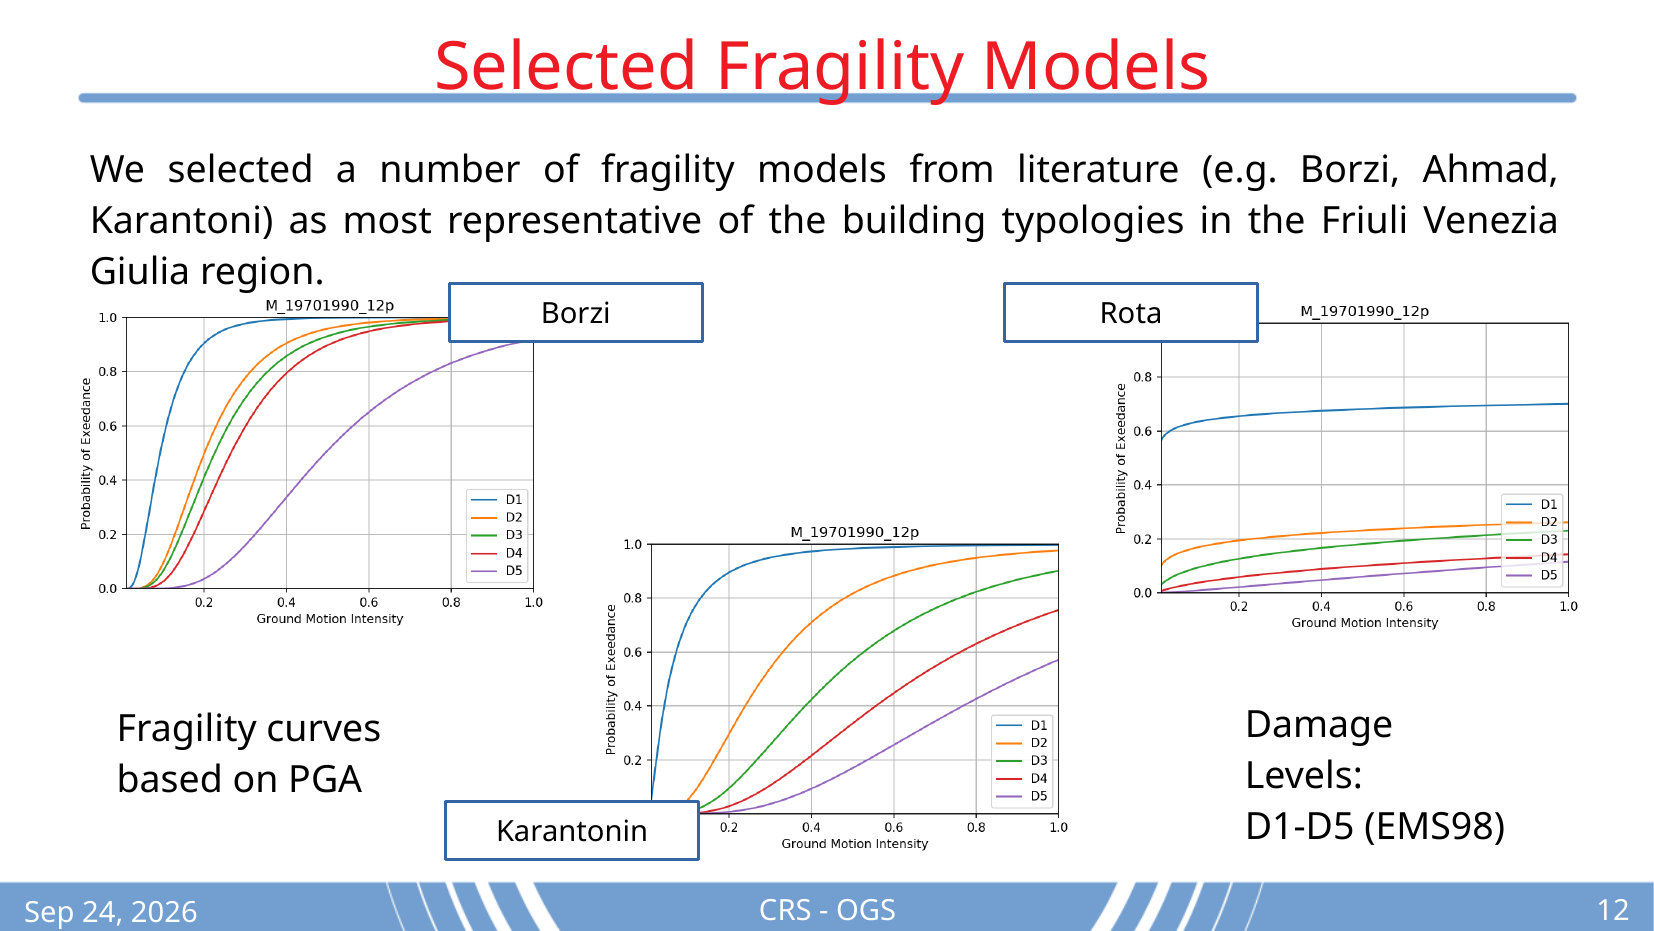

# Selected Fragility Models
We selected a number of fragility models from literature (e.g. Borzi, Ahmad, Karantoni) as most representative of the building typologies in the Friuli Venezia Giulia region.
Borzi
Rota
Damage Levels:
D1-D5 (EMS98)
Fragility curves based on PGA
Karantonin
CRS - OGS
12